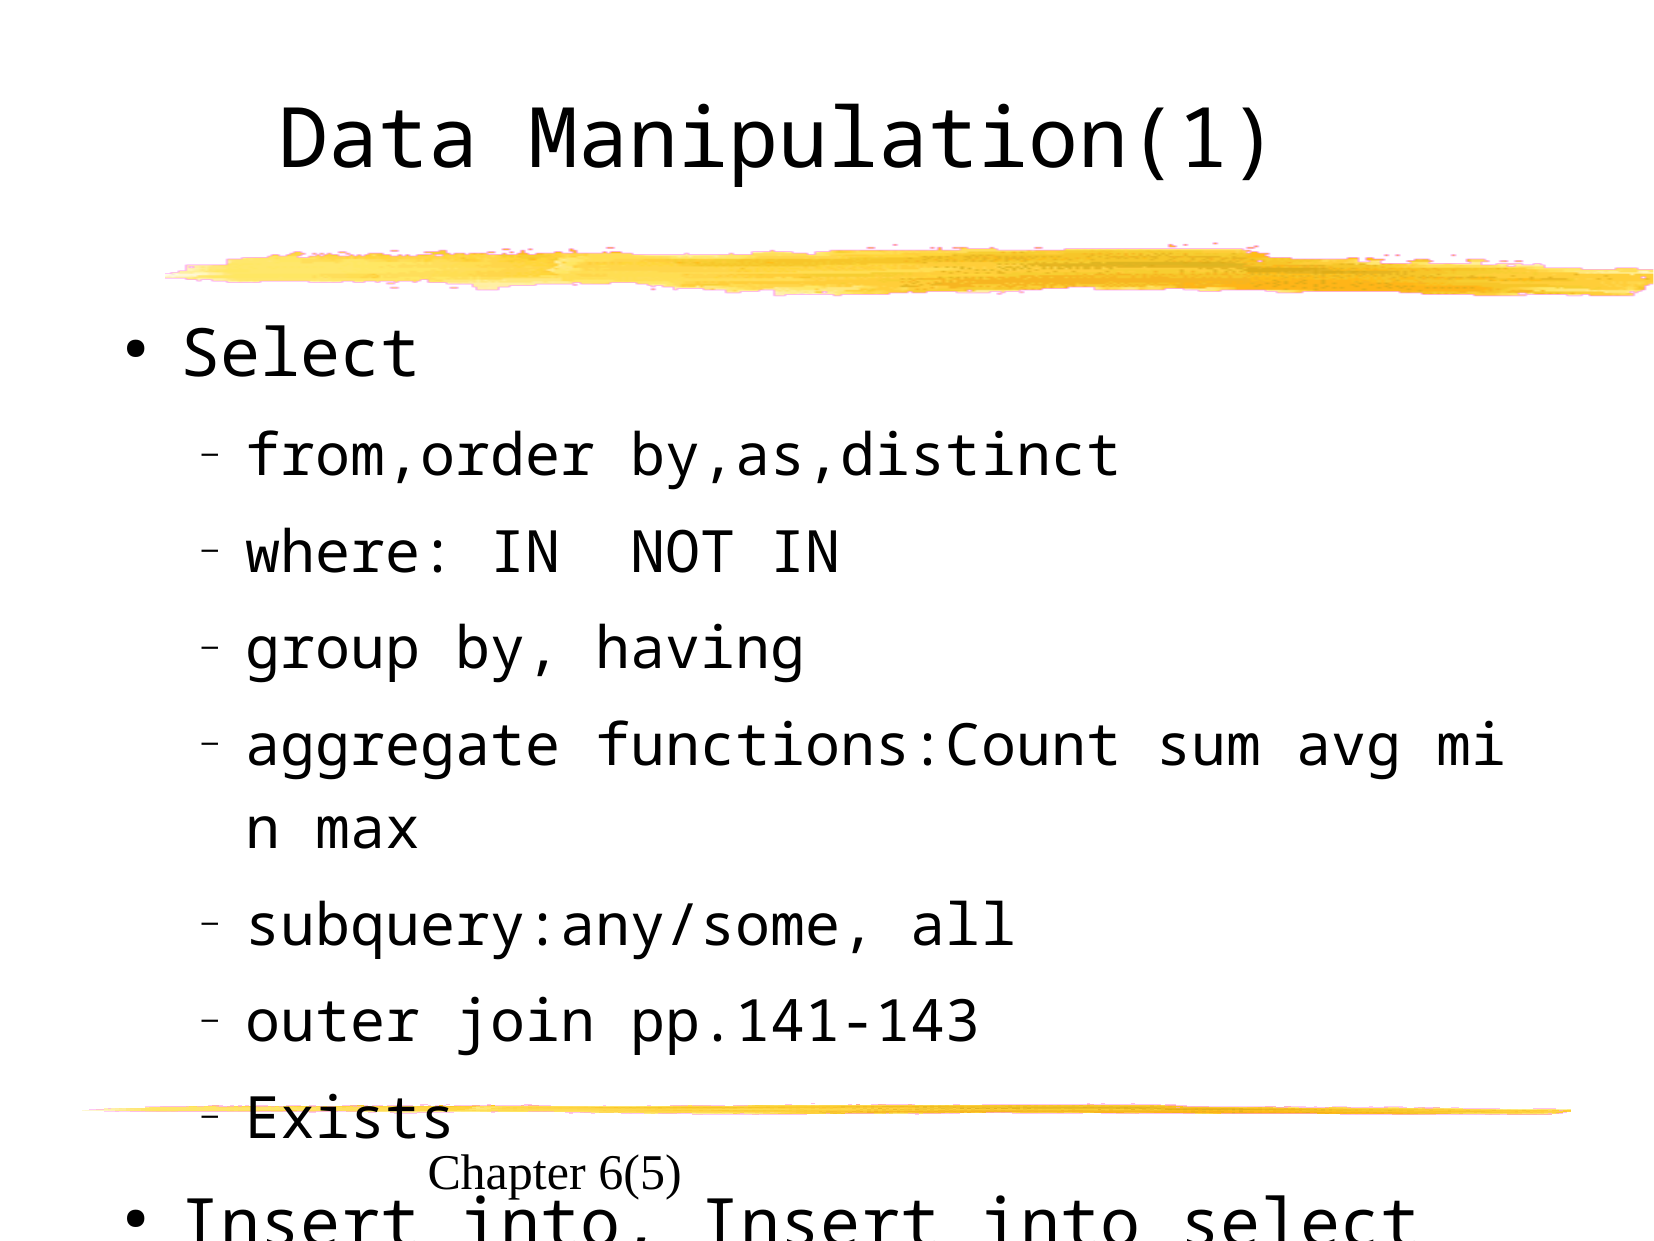

# Data Manipulation(1)
Select
from,order by,as,distinct
where: IN NOT IN
group by, having
aggregate functions:Count sum avg min max
subquery:any/some, all
outer join pp.141-143
Exists
Insert into, Insert into select
select into
Chapter 6(5)